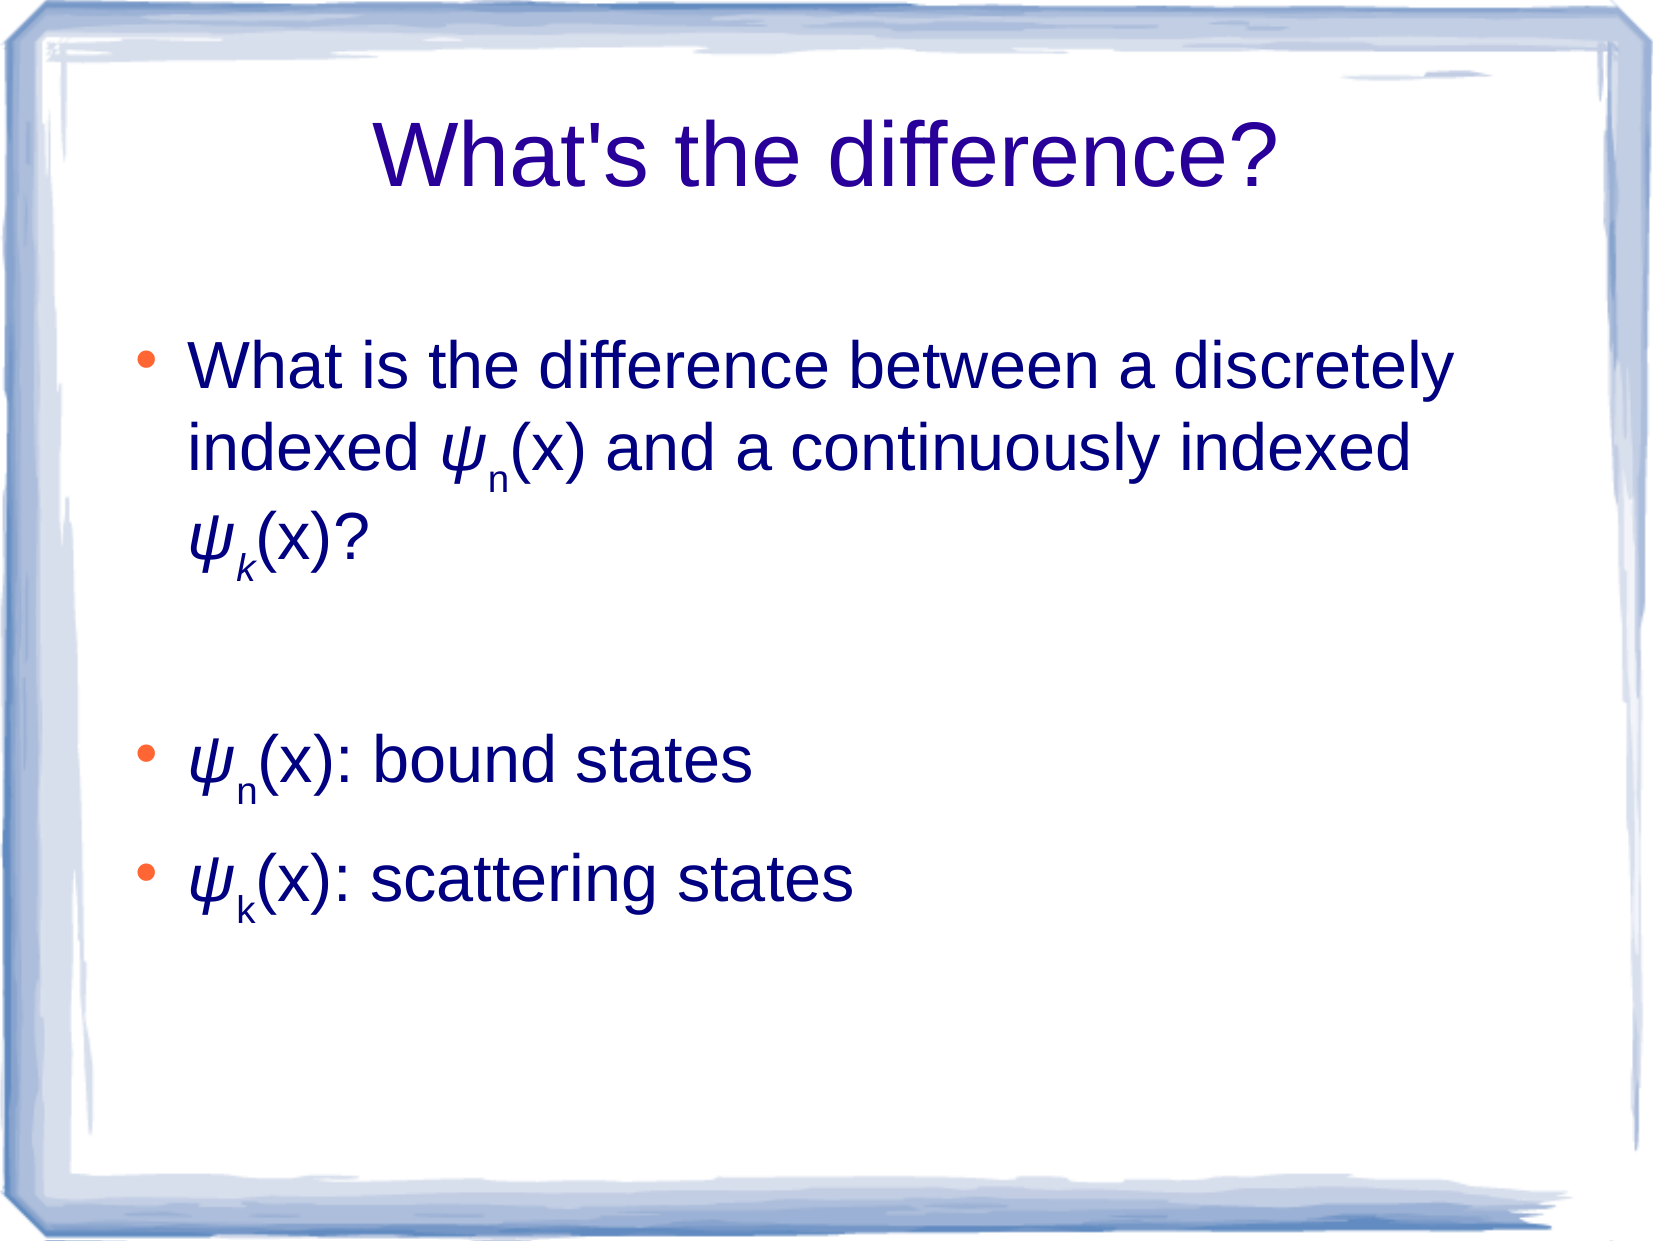

# What's the difference?
What is the difference between a discretely indexed ψn(x) and a continuously indexed ψk(x)?
ψn(x): bound states
ψk(x): scattering states